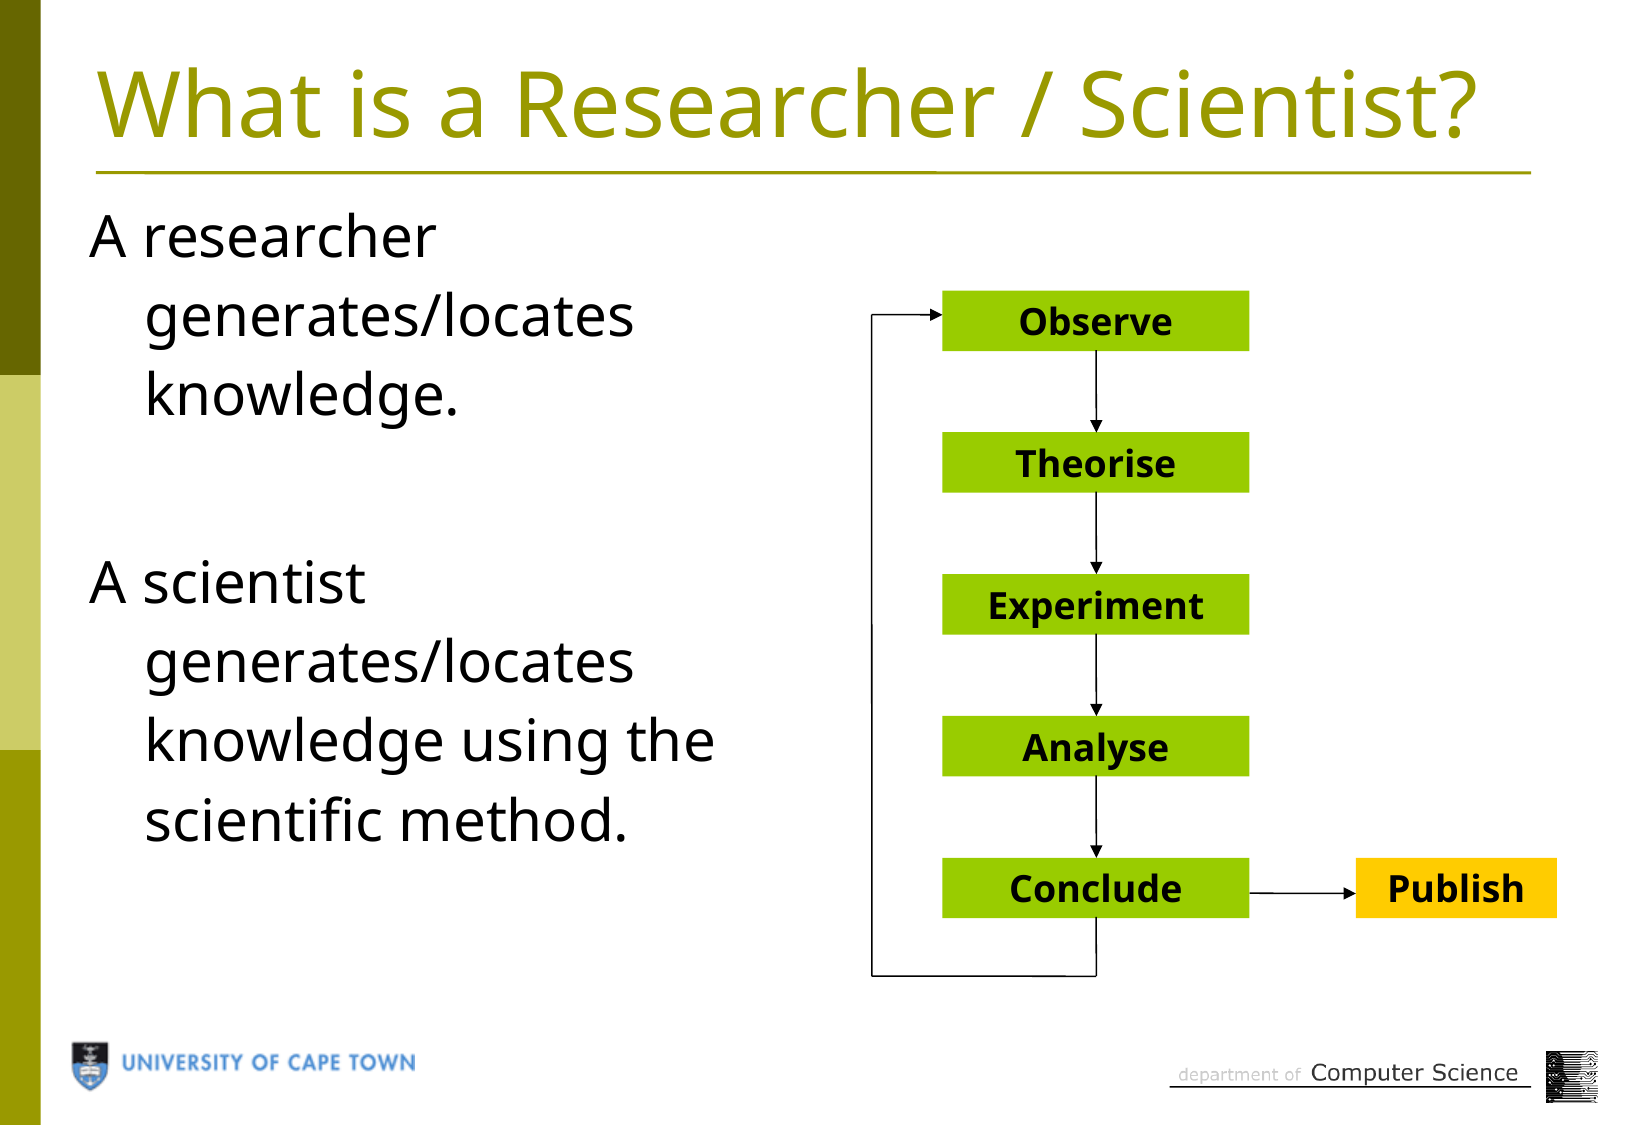

# What is a Researcher / Scientist?
A researcher generates/locates knowledge.
A scientist generates/locates knowledge using the scientific method.
Observe
Theorise
Experiment
Analyse
Conclude
Publish